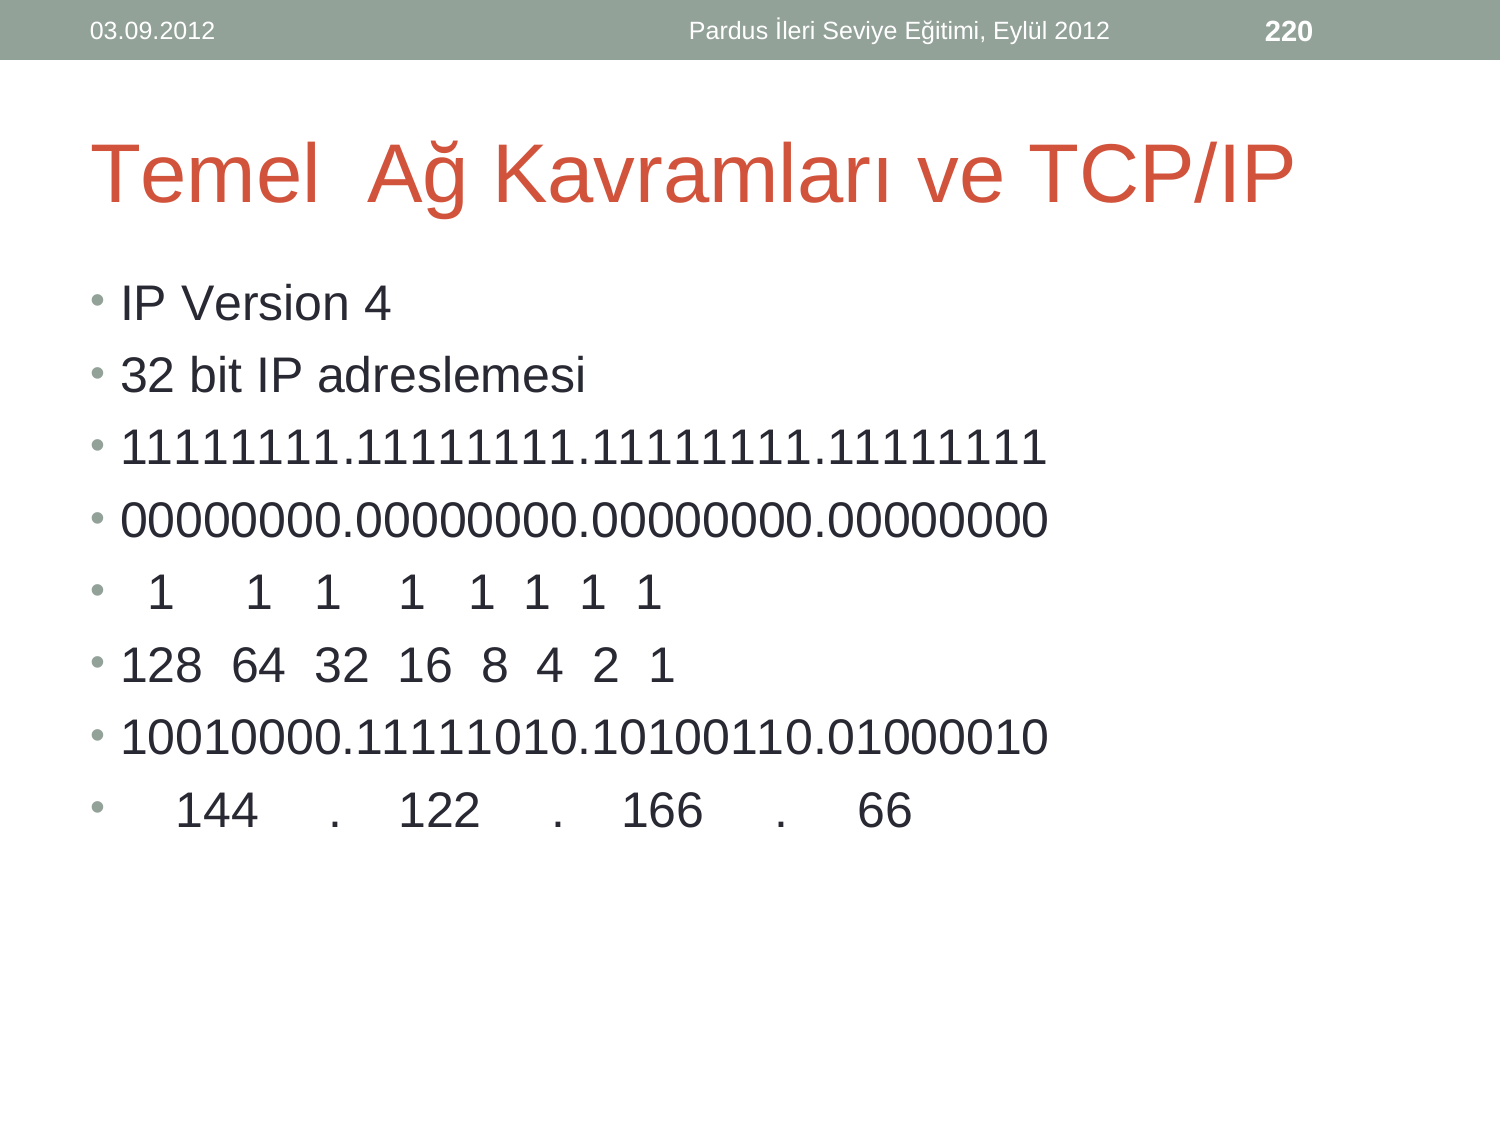

03.09.2012
Pardus İleri Seviye Eğitimi, Eylül 2012
# Temel Ağ Kavramları ve TCP/IP
IP Version 4
32 bit IP adreslemesi
11111111.11111111.11111111.11111111
00000000.00000000.00000000.00000000
 1 1 1 1 1 1 1 1
128 64 32 16 8 4 2 1
10010000.11111010.10100110.01000010
 144 . 122 . 166 . 66